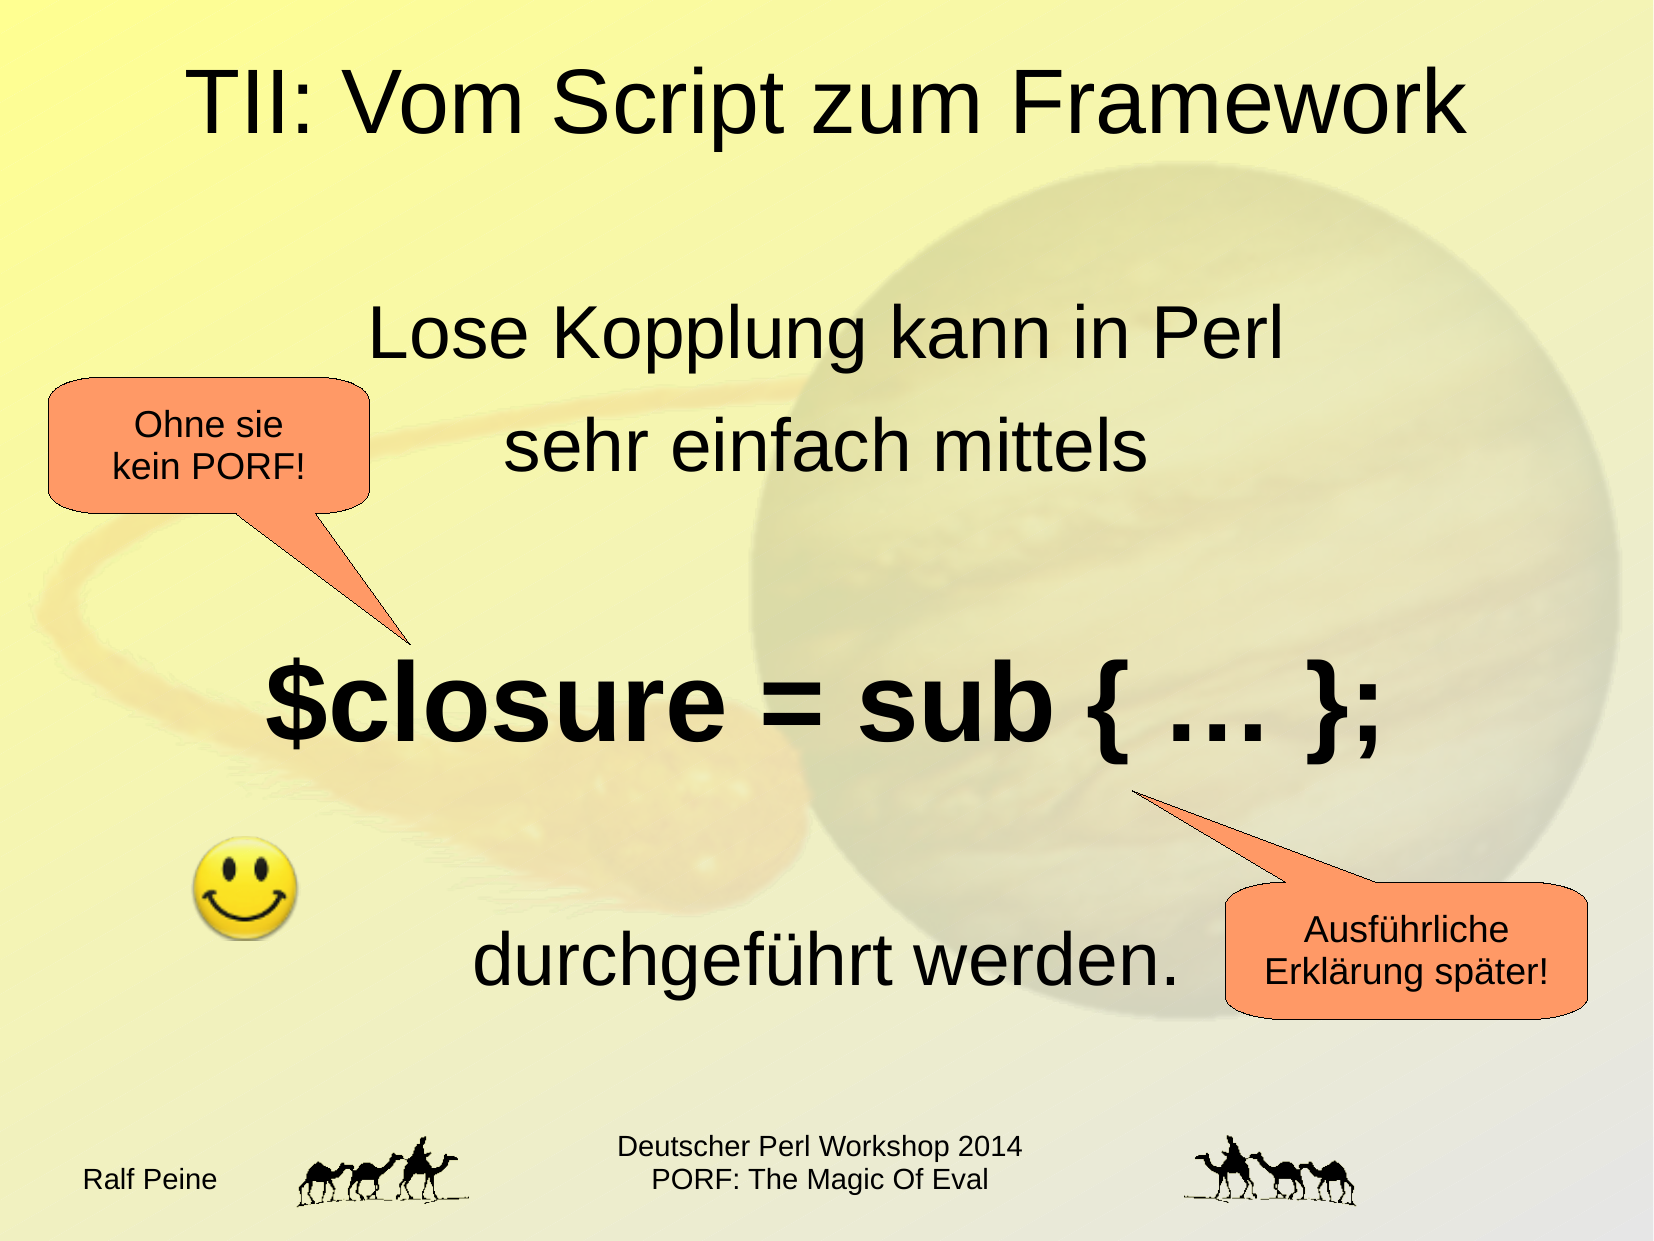

# TII: Vom Script zum Framework
Lose Kopplung kann in Perl
sehr einfach mittels
$closure = sub { … };
durchgeführt werden.
Ohne sie
kein PORF!
Ausführliche
Erklärung später!